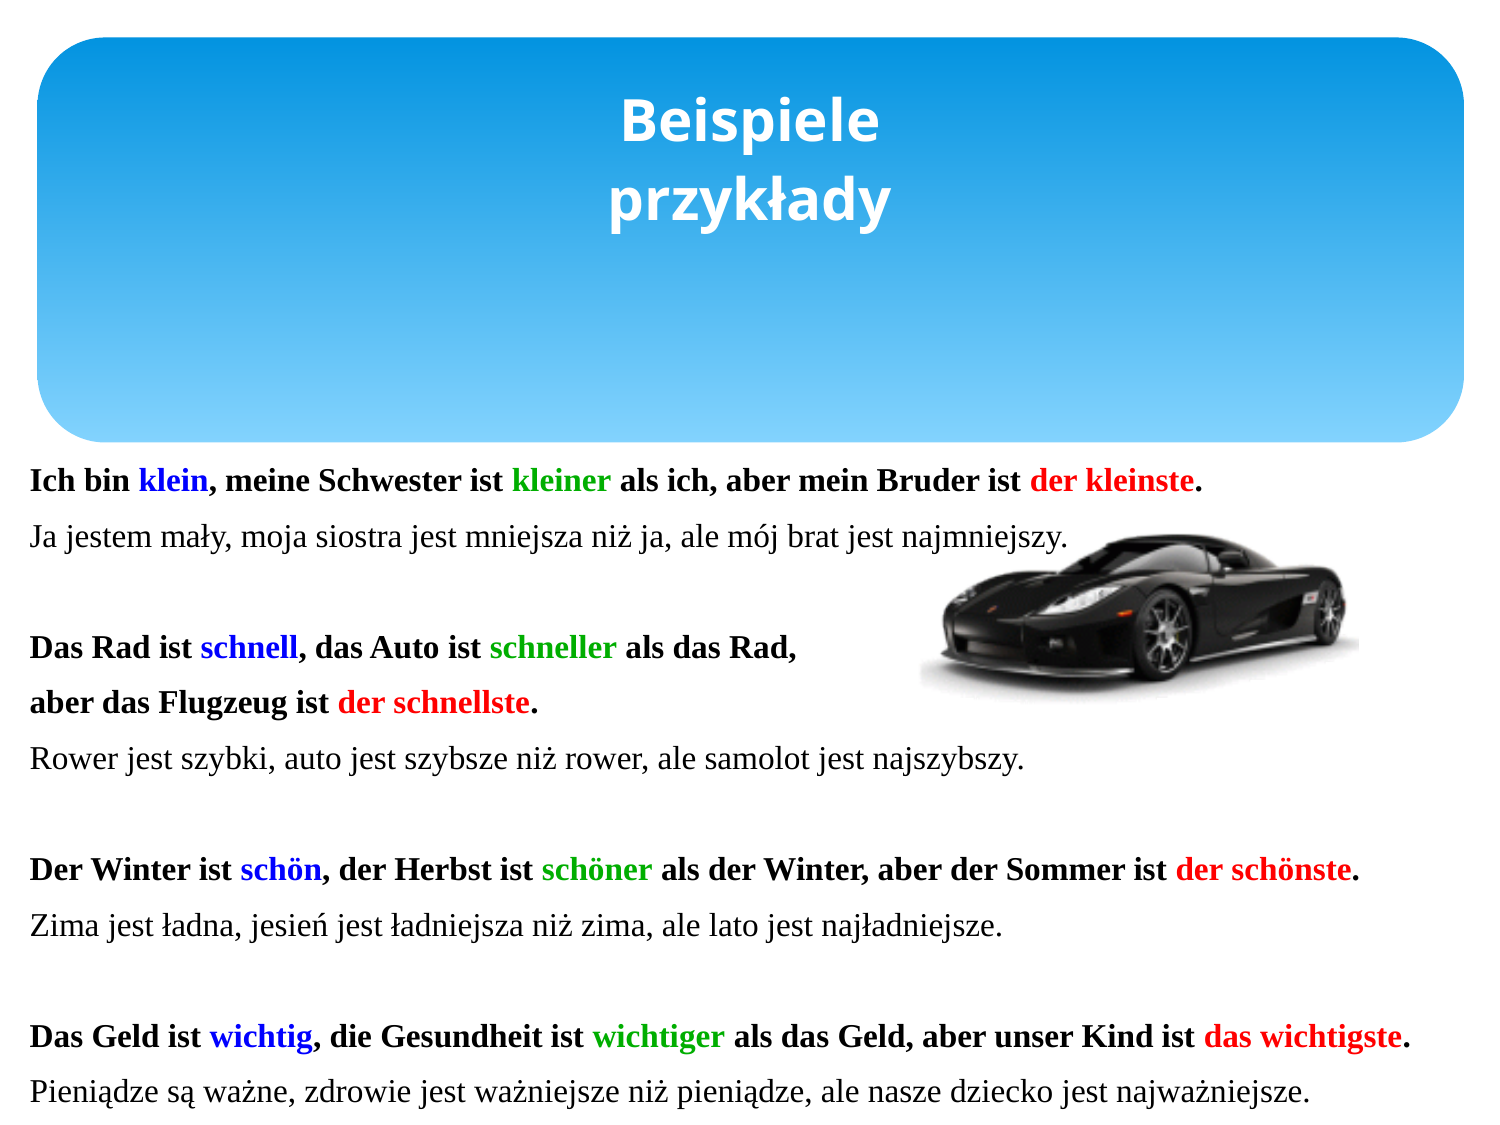

# Beispiele przykłady
Ich bin klein, meine Schwester ist kleiner als ich, aber mein Bruder ist der kleinste.
Ja jestem mały, moja siostra jest mniejsza niż ja, ale mój brat jest najmniejszy.
Das Rad ist schnell, das Auto ist schneller als das Rad,
aber das Flugzeug ist der schnellste.
Rower jest szybki, auto jest szybsze niż rower, ale samolot jest najszybszy.
Der Winter ist schön, der Herbst ist schöner als der Winter, aber der Sommer ist der schönste.
Zima jest ładna, jesień jest ładniejsza niż zima, ale lato jest najładniejsze.
Das Geld ist wichtig, die Gesundheit ist wichtiger als das Geld, aber unser Kind ist das wichtigste.
Pieniądze są ważne, zdrowie jest ważniejsze niż pieniądze, ale nasze dziecko jest najważniejsze.